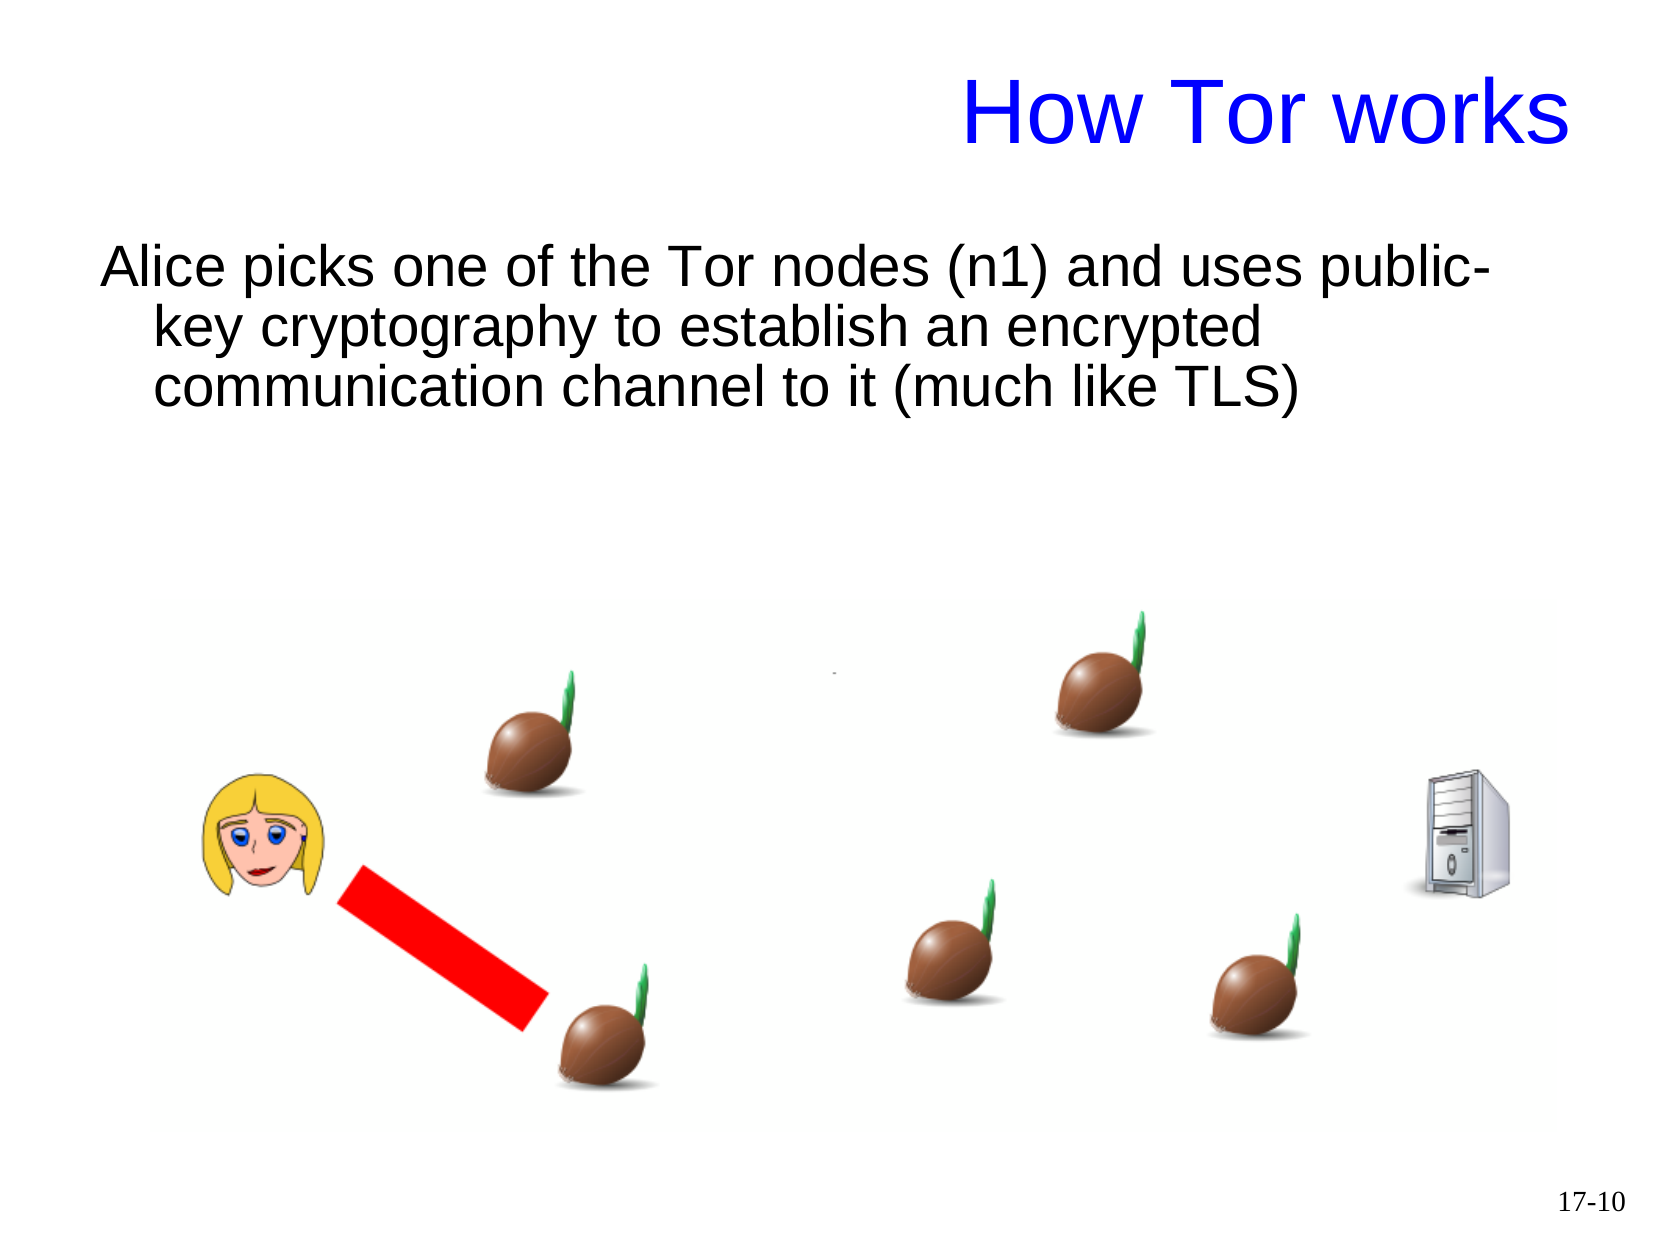

# How Tor works
Alice picks one of the Tor nodes (n1) and uses public-key cryptography to establish an encrypted communication channel to it (much like TLS)